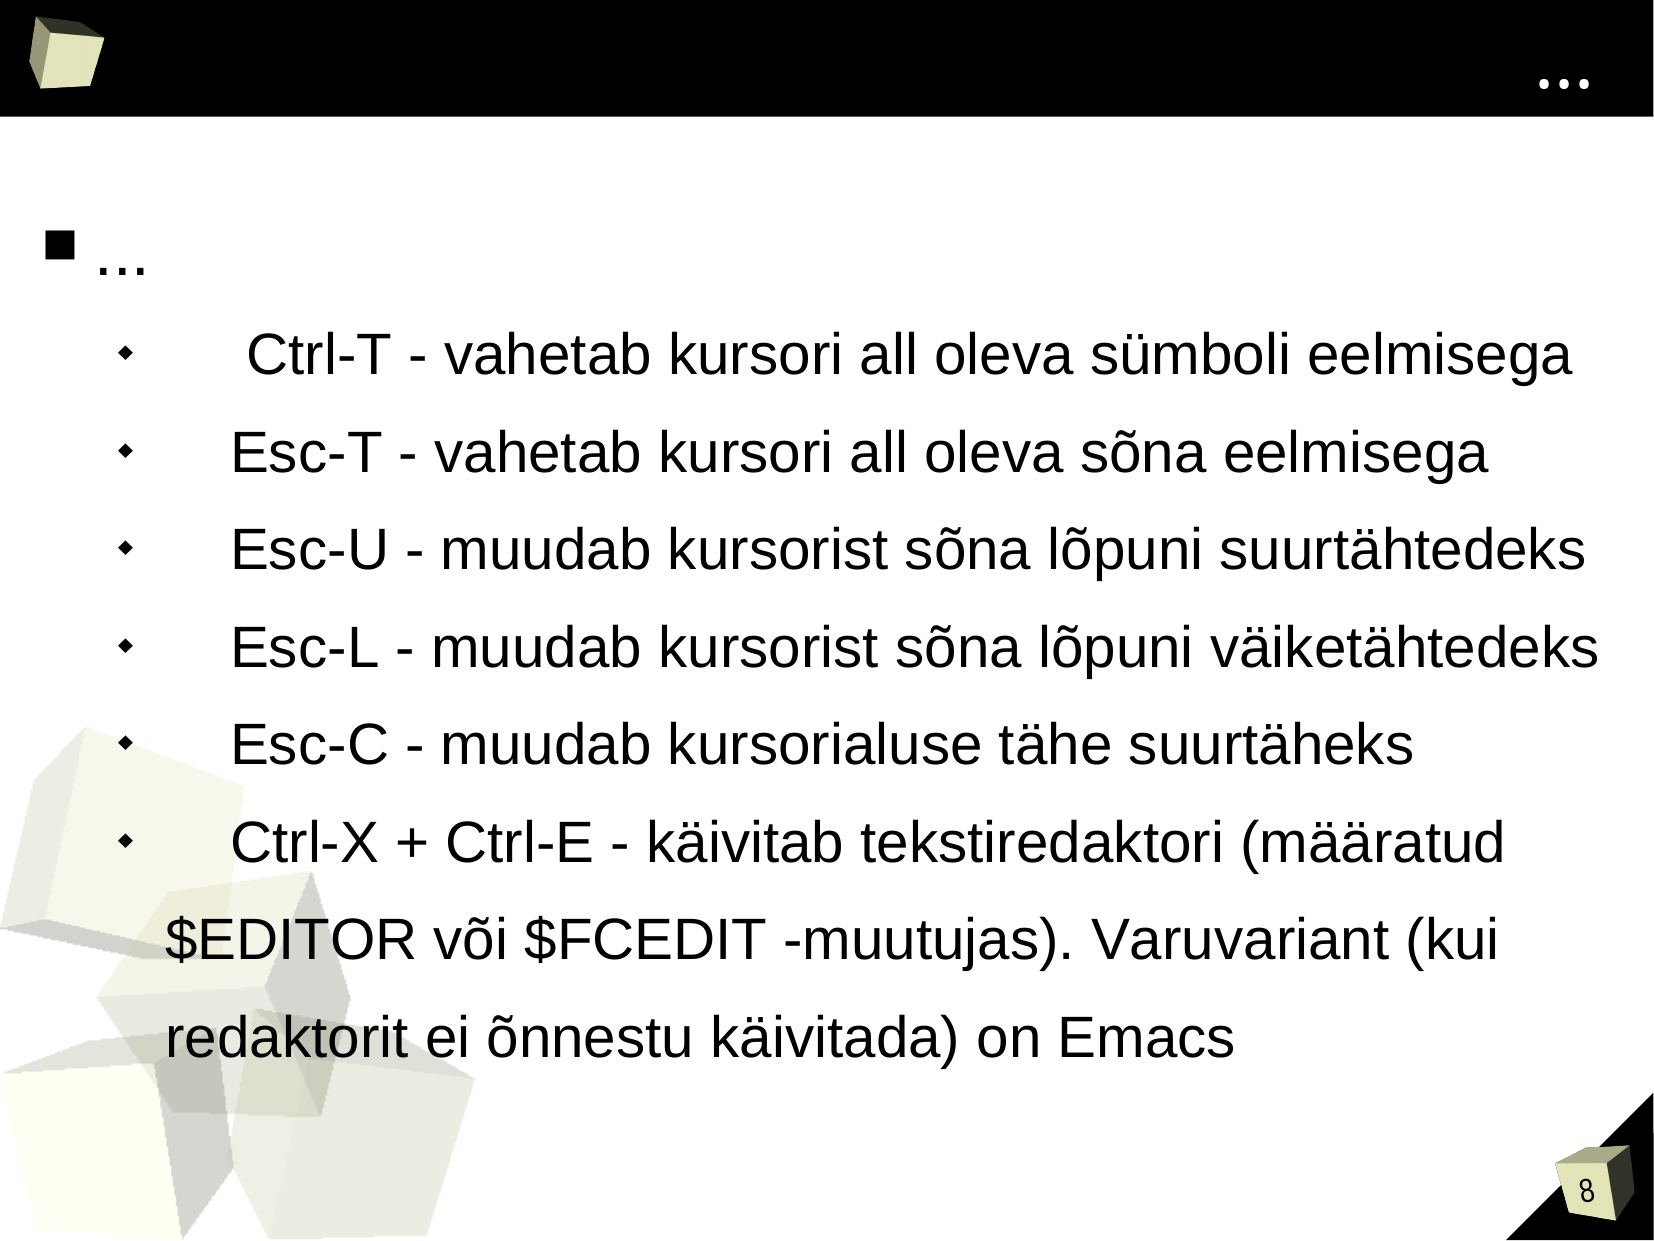

# ...
...
 Ctrl-T - vahetab kursori all oleva sümboli eelmisega
 Esc-T - vahetab kursori all oleva sõna eelmisega
 Esc-U - muudab kursorist sõna lõpuni suurtähtedeks
 Esc-L - muudab kursorist sõna lõpuni väiketähtedeks
 Esc-C - muudab kursorialuse tähe suurtäheks
 Ctrl-X + Ctrl-E - käivitab tekstiredaktori (määratud $EDITOR või $FCEDIT -muutujas). Varuvariant (kui redaktorit ei õnnestu käivitada) on Emacs